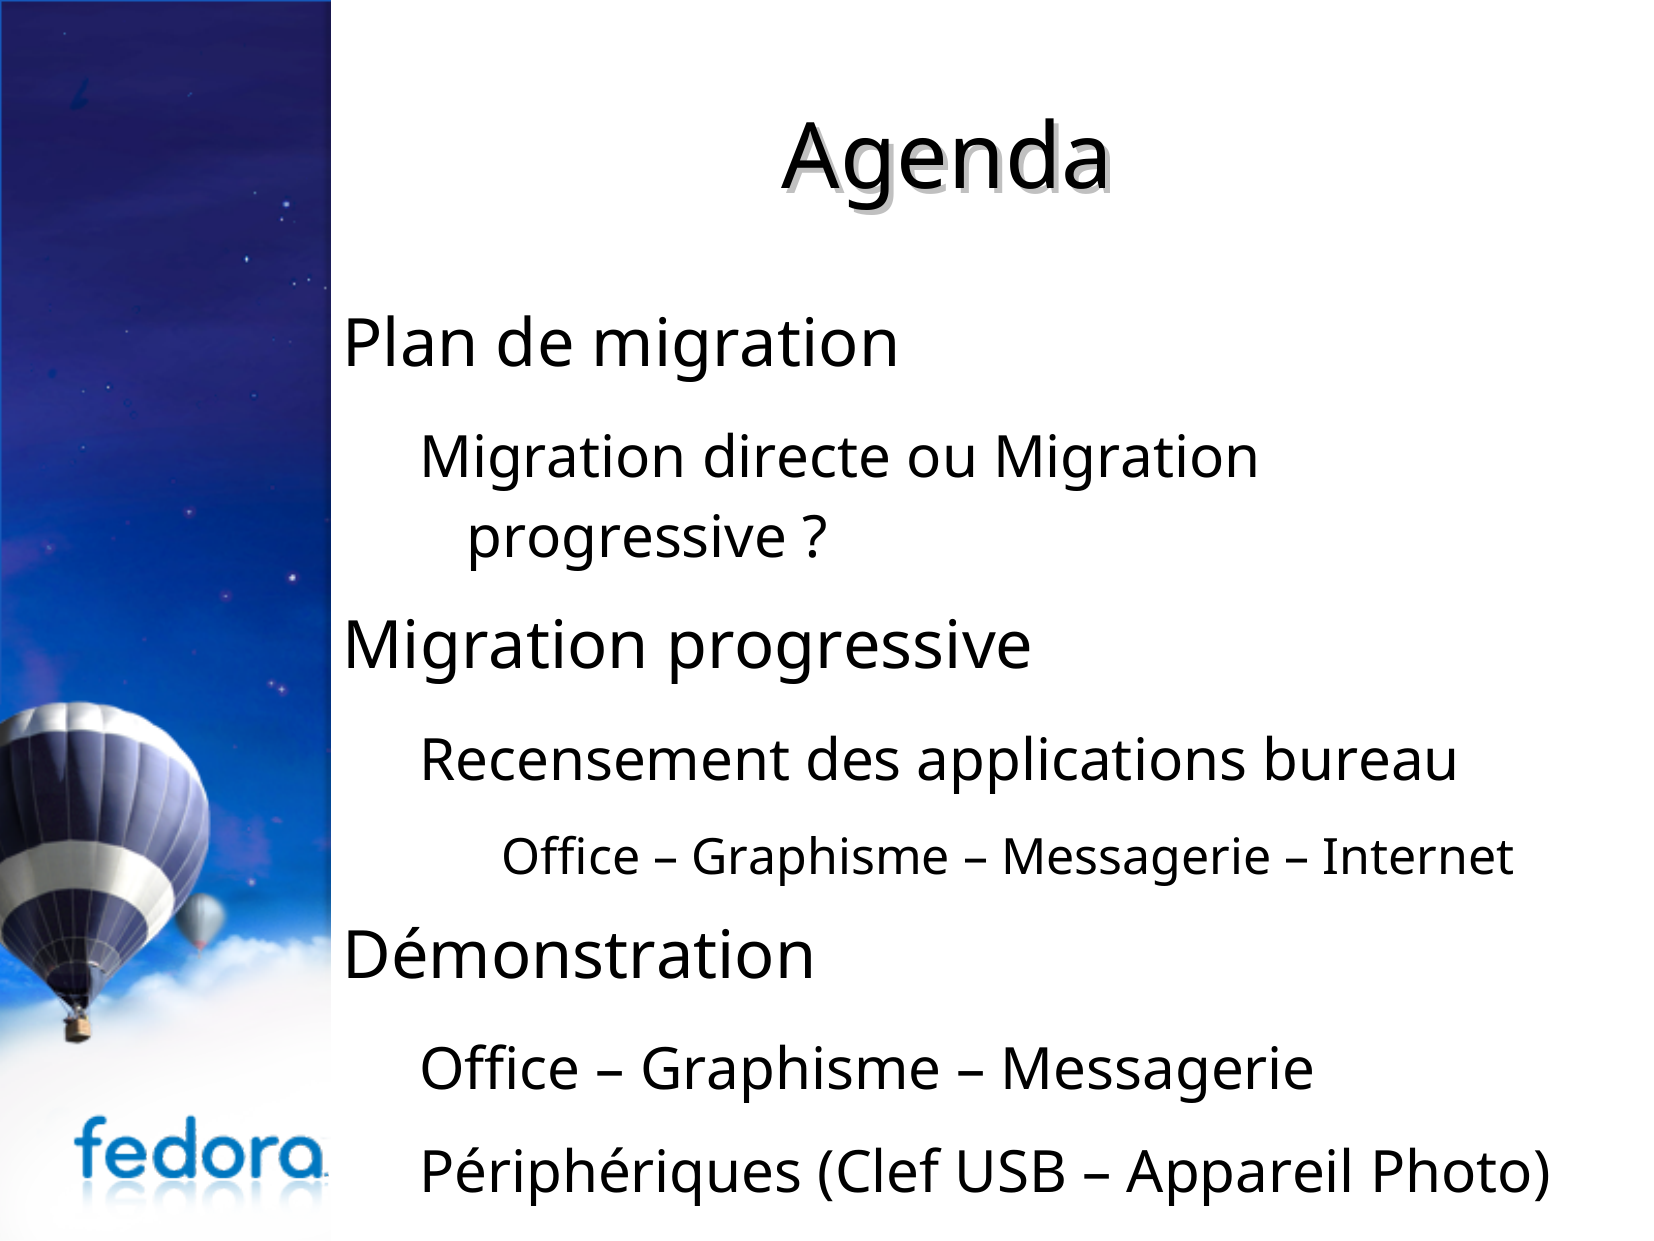

# Agenda
Plan de migration
Migration directe ou Migration progressive ?
Migration progressive
Recensement des applications bureau
Office – Graphisme – Messagerie – Internet
Démonstration
Office – Graphisme – Messagerie
Périphériques (Clef USB – Appareil Photo)